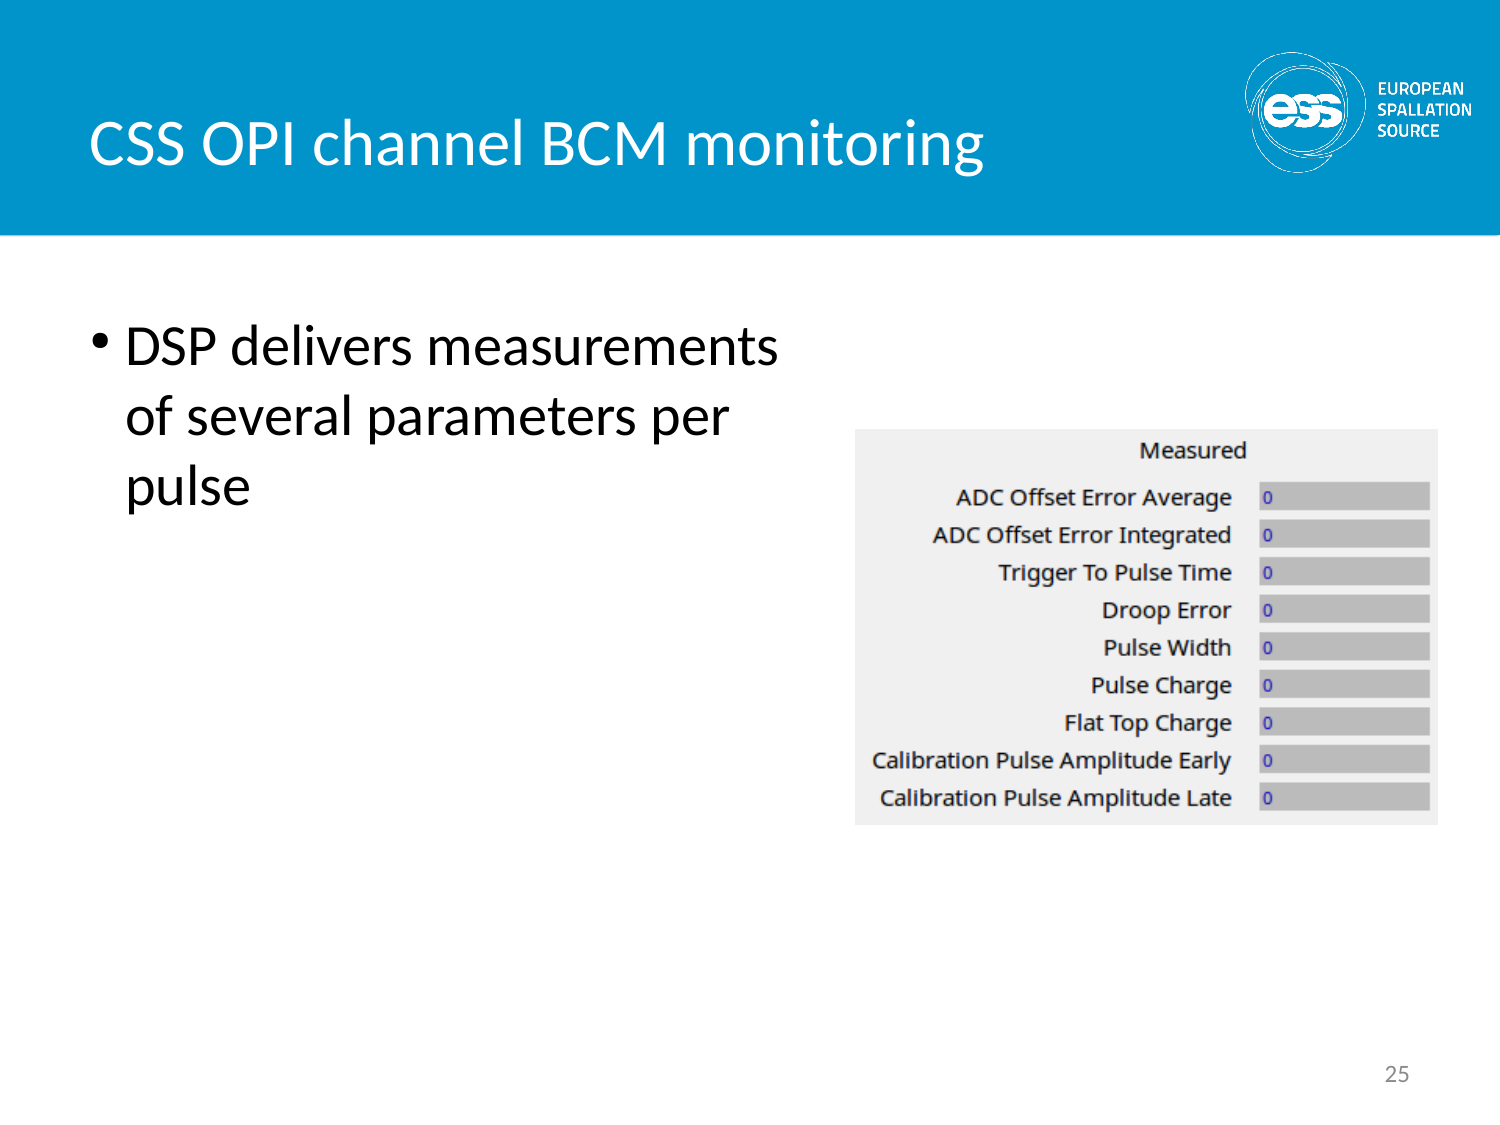

CSS OPI channel BCM monitoring
DSP delivers measurements of several parameters per pulse